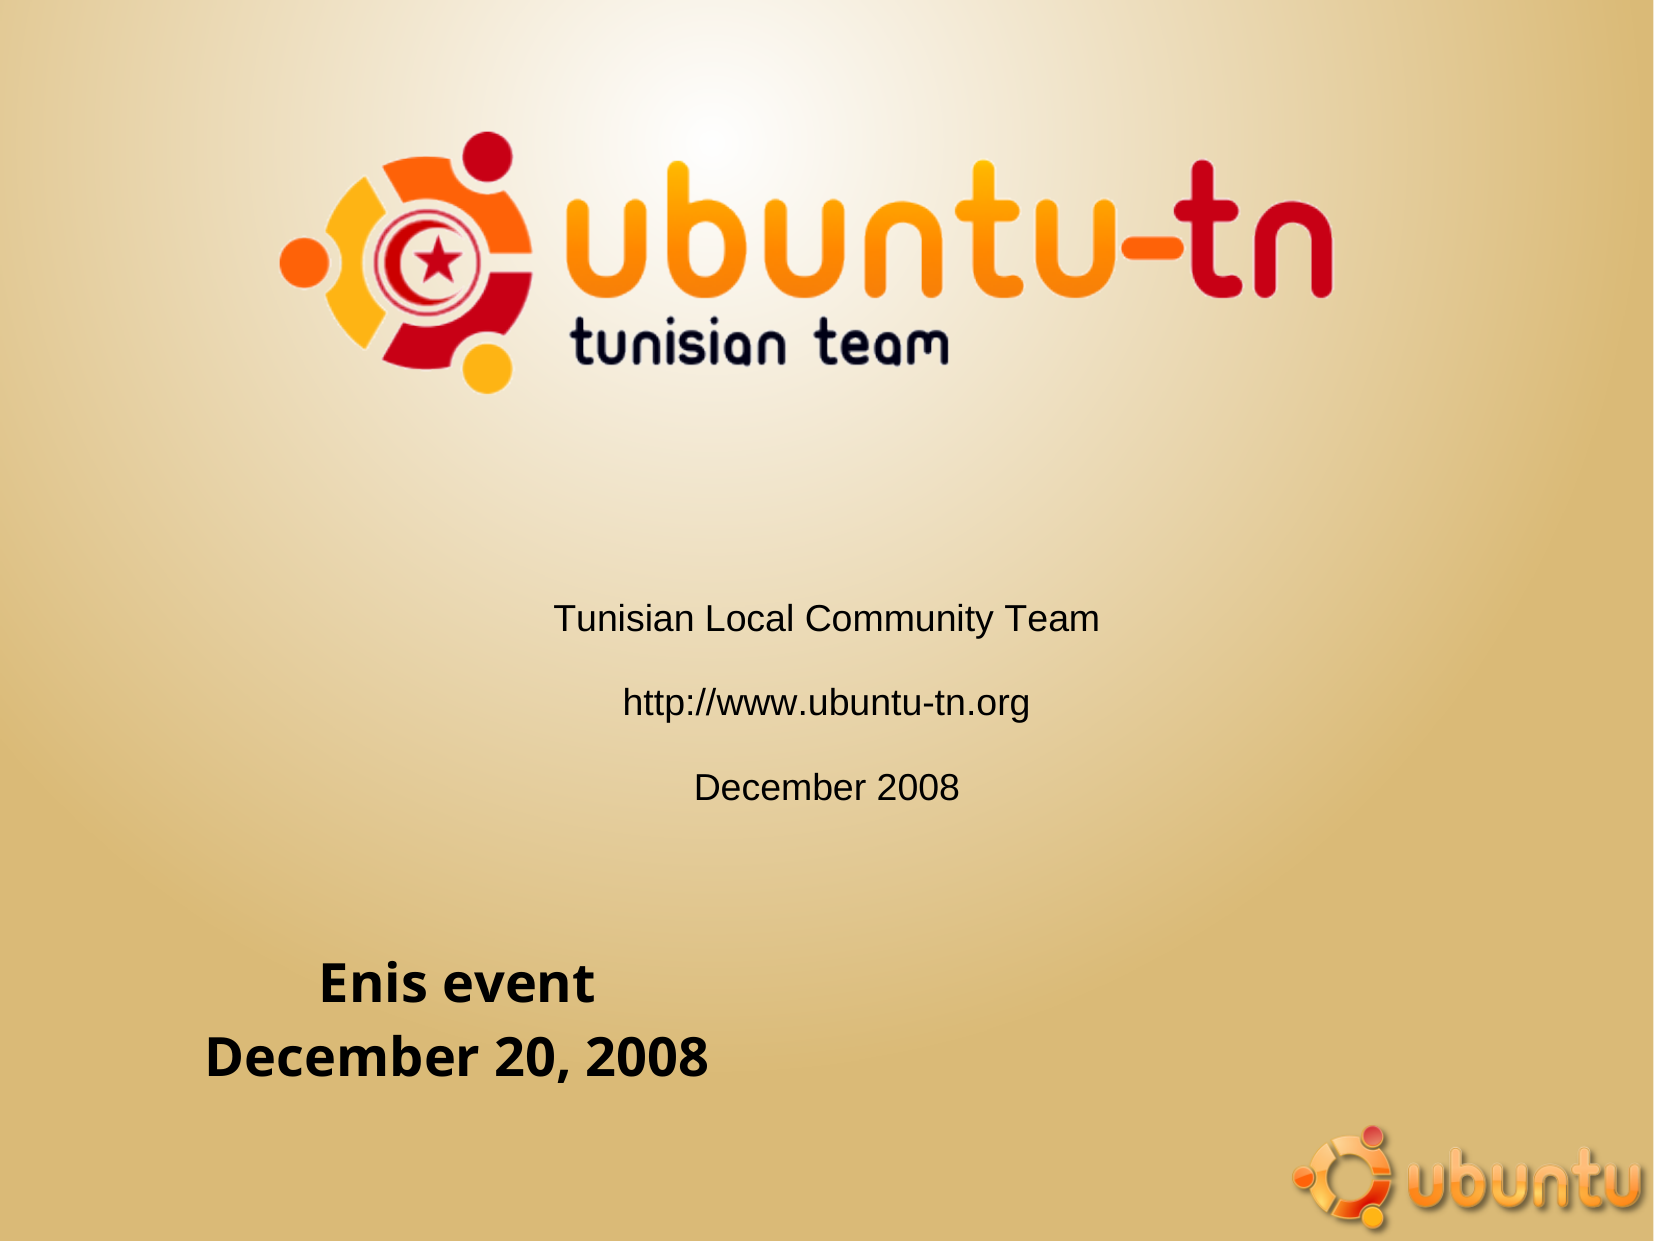

Tunisian Local Community Team
http://www.ubuntu-tn.org
December 2008
# Enis event December 20, 2008